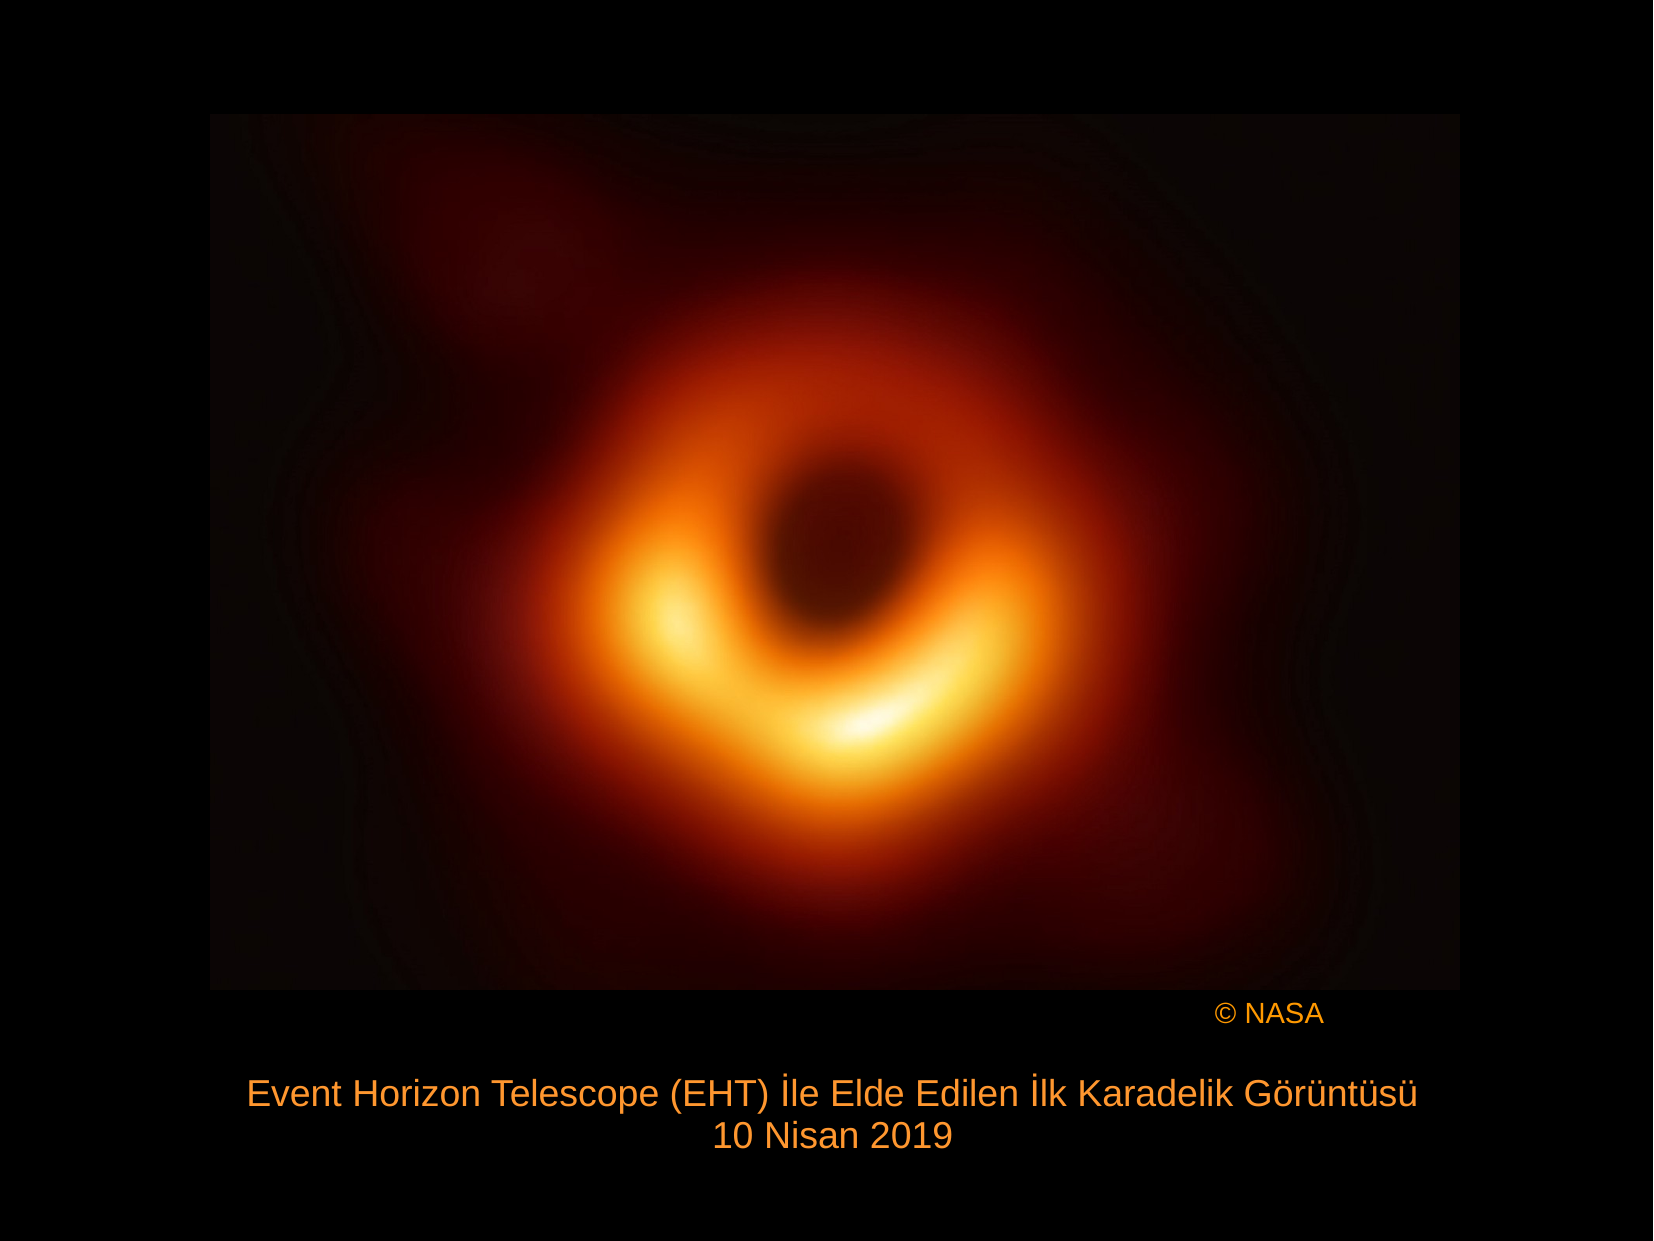

© NASA
Event Horizon Telescope (EHT) İle Elde Edilen İlk Karadelik Görüntüsü
10 Nisan 2019